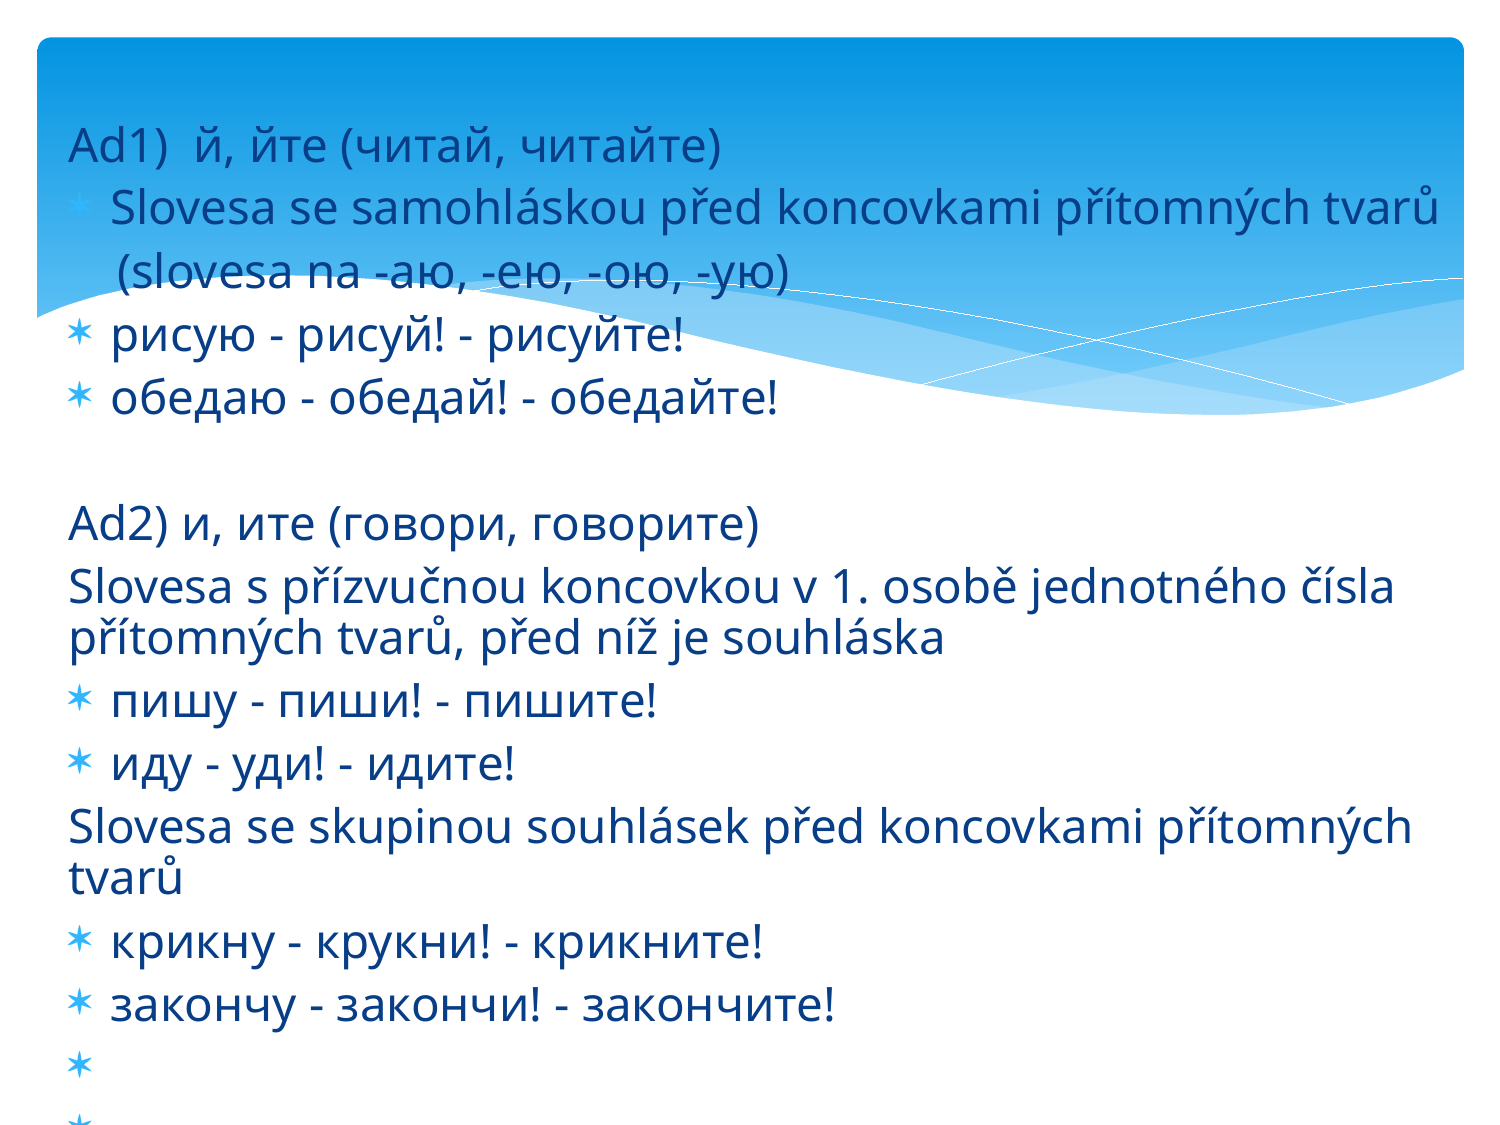

# Ad1) й, йте (читай, читайте)
Slovesa se samohláskou před koncovkami přítomných tvarů
 (slovesa na -аю, -ею, -ою, -ую)
рисую - рисуй! - рисуйте!
обедаю - обедай! - обедайте!
Ad2) и, ите (говори, говорите)
Slovesa s přízvučnou koncovkou v 1. osobě jednotného čísla přítomných tvarů, před níž je souhláska
пишу - пиши! - пишите!
иду - уди! - идите!
Slovesa se skupinou souhlásek před koncovkami přítomných tvarů
крикну - крукни! - крикните!
закончу - закончи! - закончите!